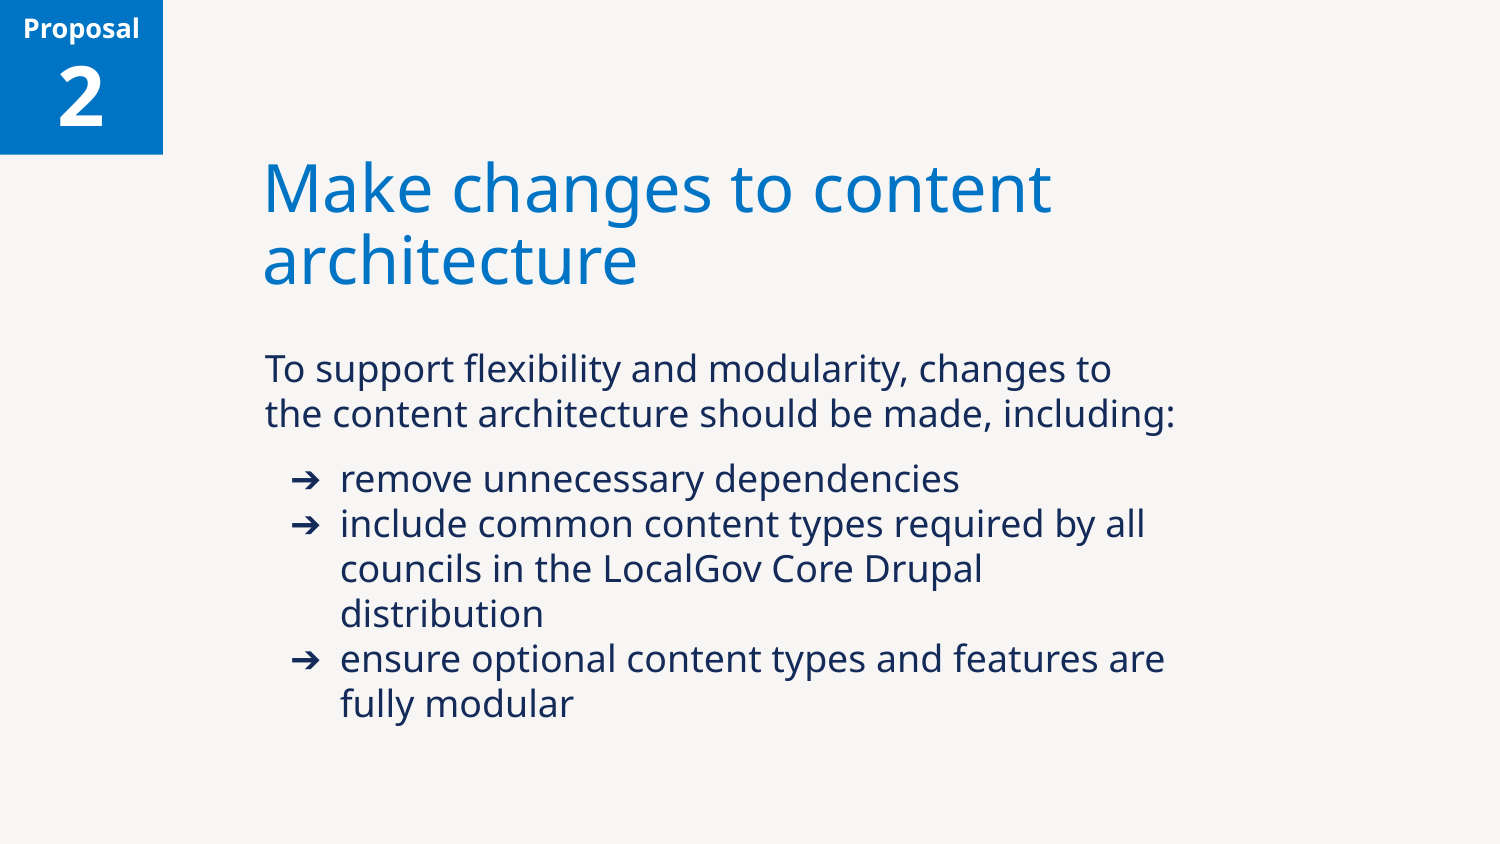

Proposal
2
# Make changes to content architecture
To support flexibility and modularity, changes to the content architecture should be made, including:
remove unnecessary dependencies
include common content types required by all councils in the LocalGov Core Drupal distribution
ensure optional content types and features are fully modular